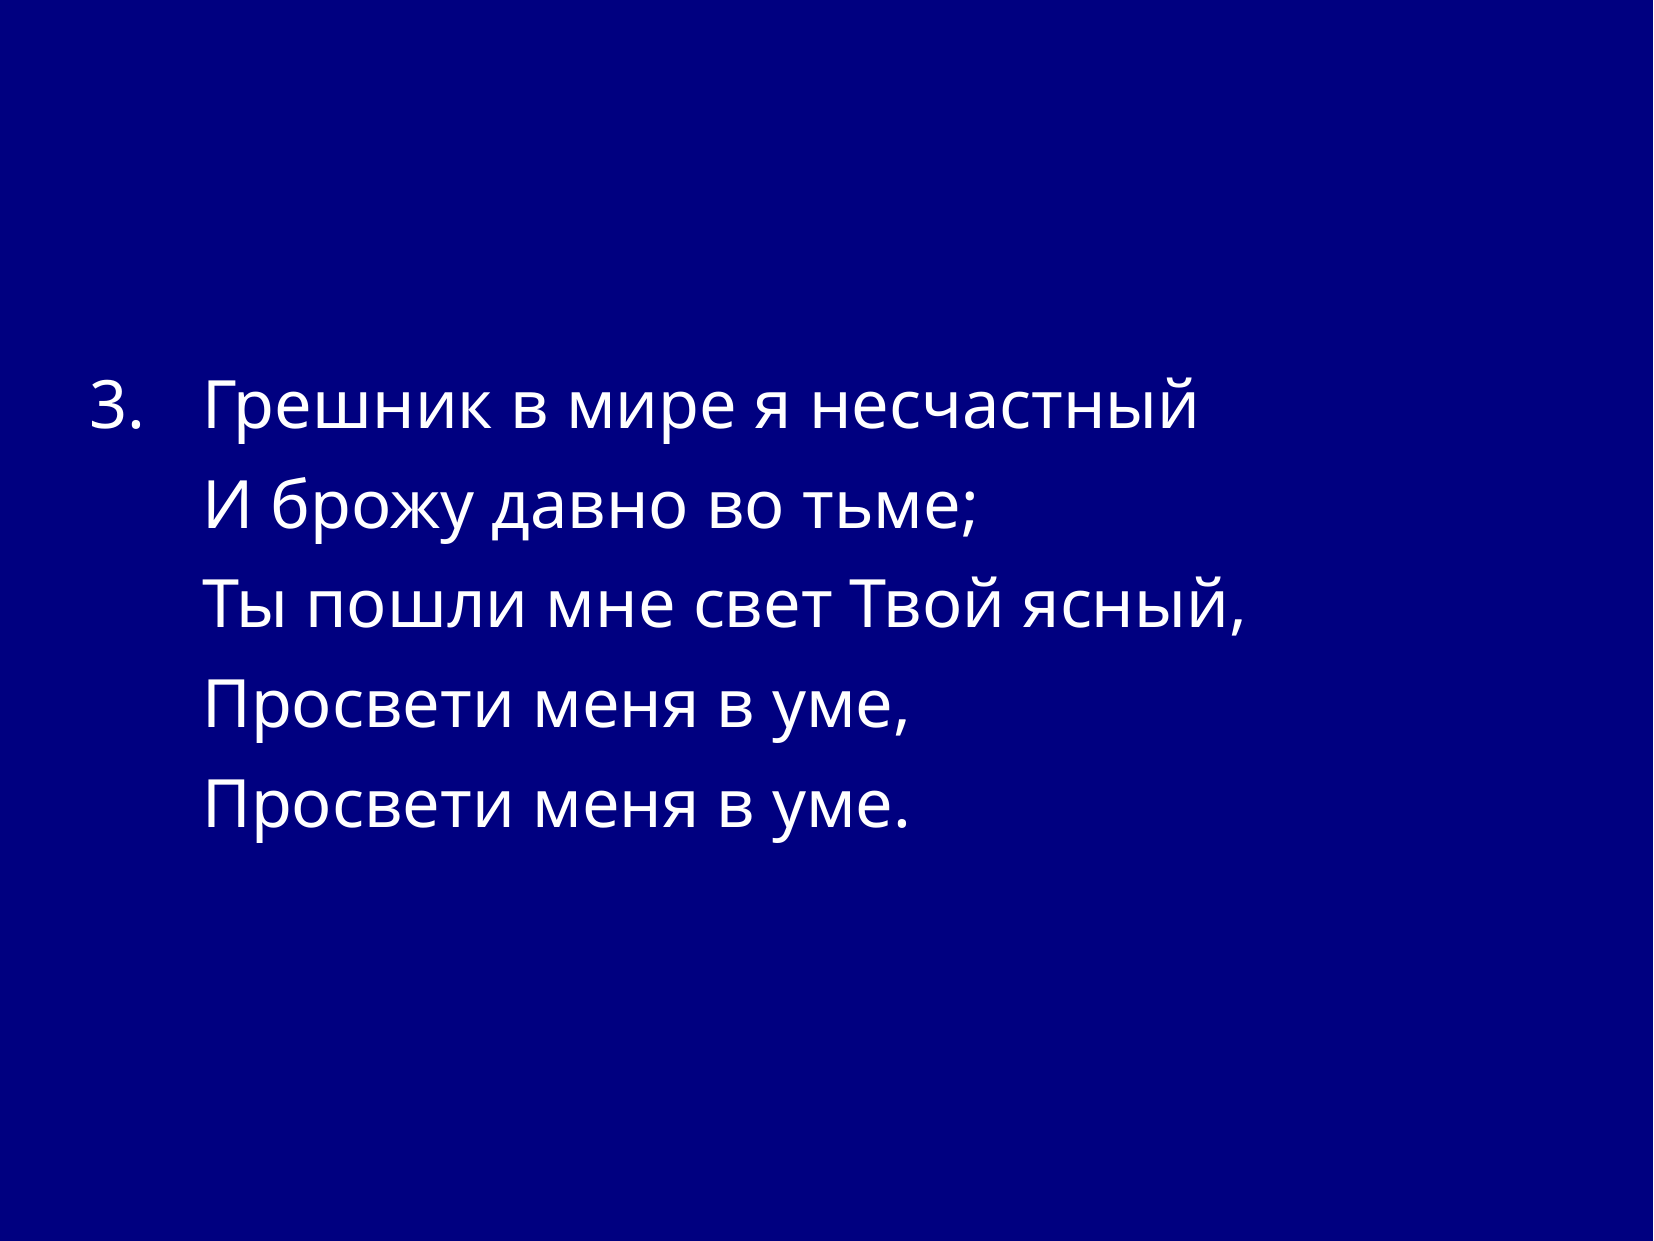

3.	Грешник в мире я несчастный
	И брожу давно во тьме;
	Ты пошли мне свет Твой ясный,
	Просвети меня в уме,
	Просвети меня в уме.